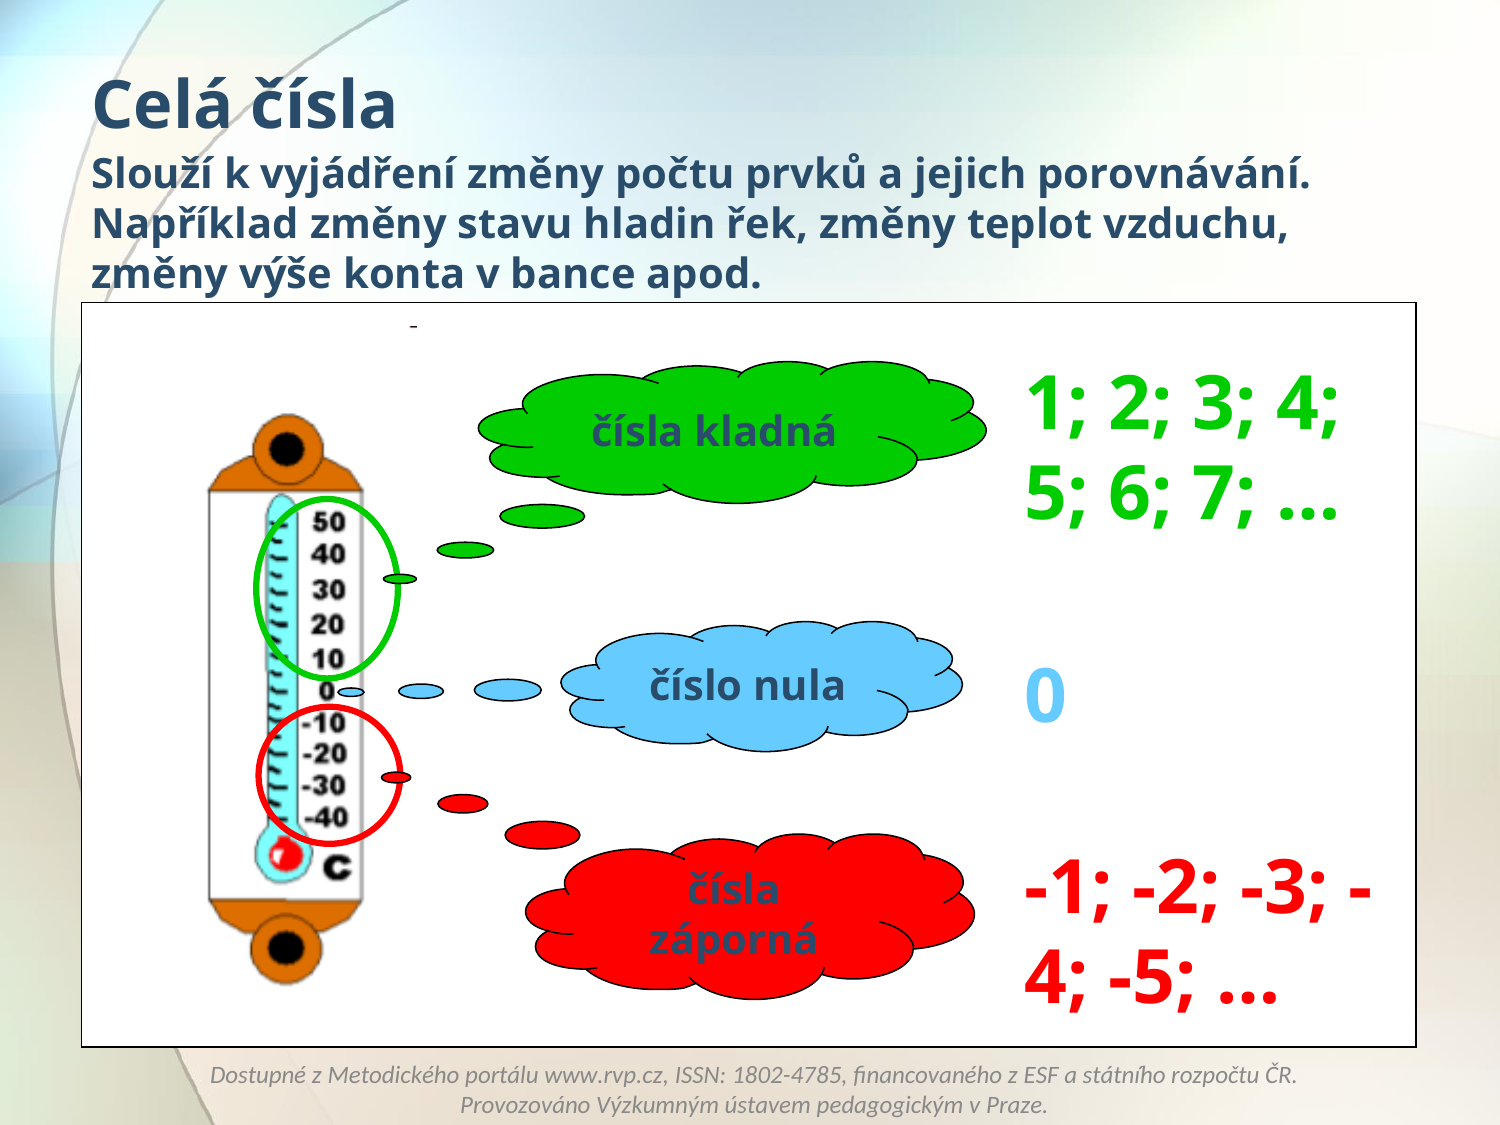

Celá čísla
Slouží k vyjádření změny počtu prvků a jejich porovnávání. Například změny stavu hladin řek, změny teplot vzduchu, změny výše konta v bance apod.
čísla kladná
1; 2; 3; 4; 5; 6; 7; …
číslo nula
0
čísla záporná
-1; -2; -3; -4; -5; …